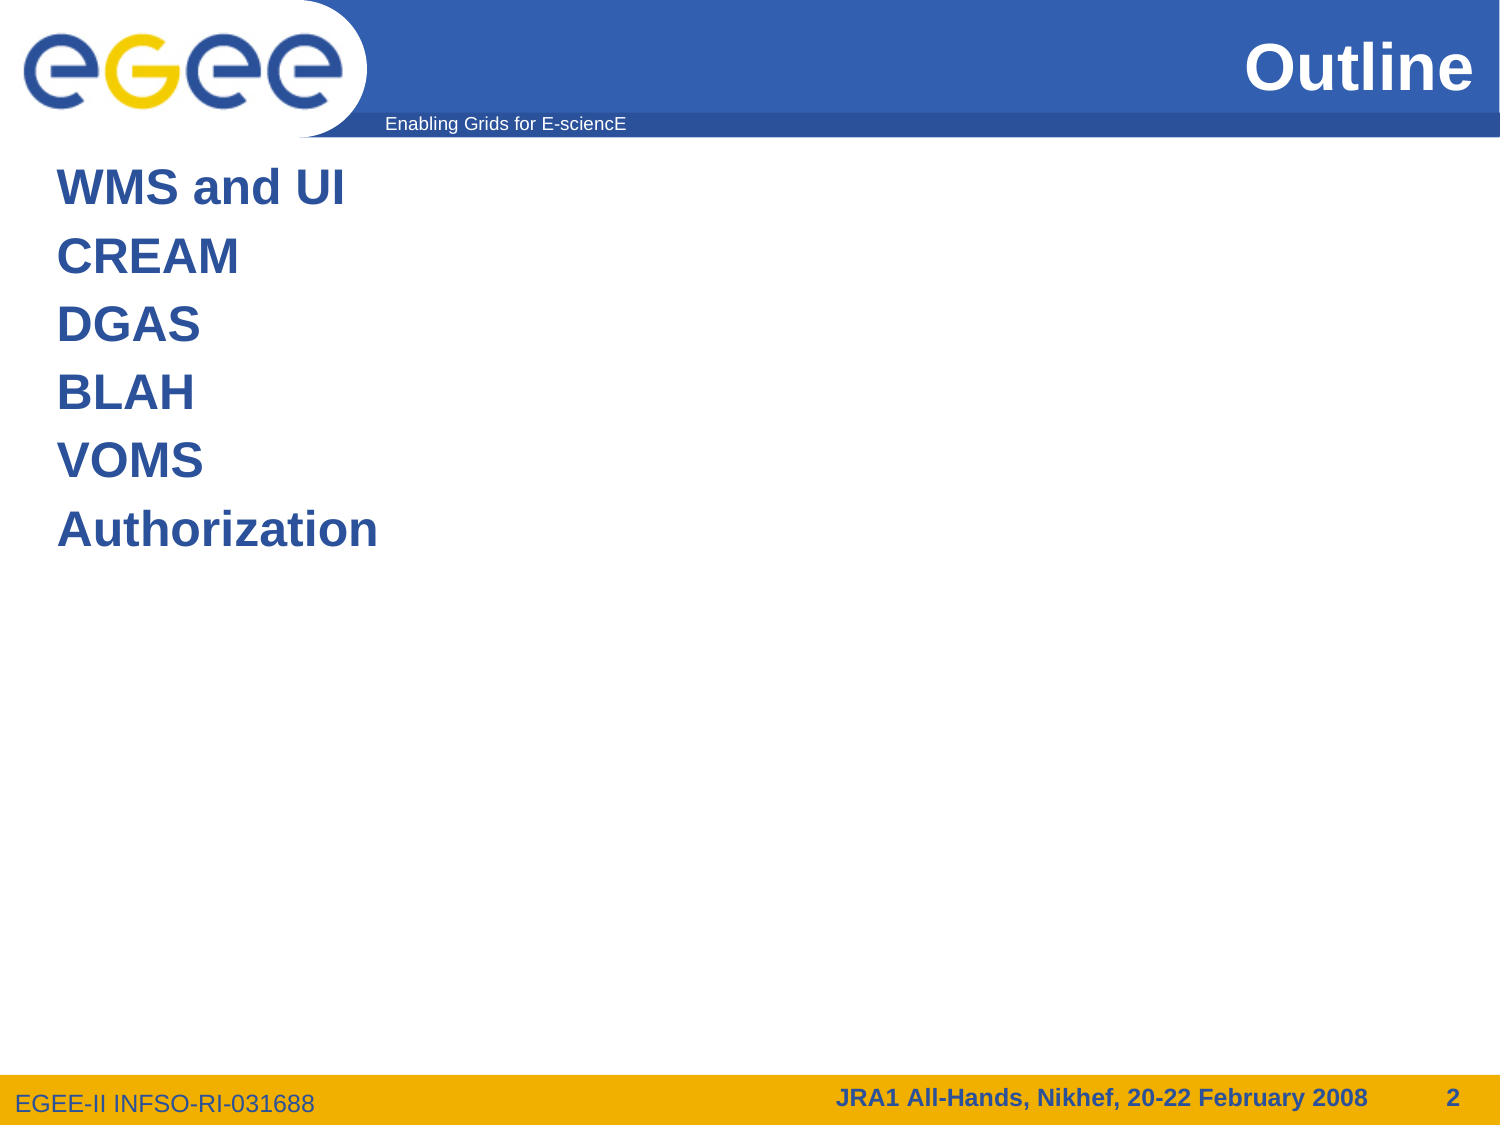

# Outline
WMS and UI
CREAM
DGAS
BLAH
VOMS
Authorization
JRA1 All-Hands, Nikhef, 20-22 February 2008
2